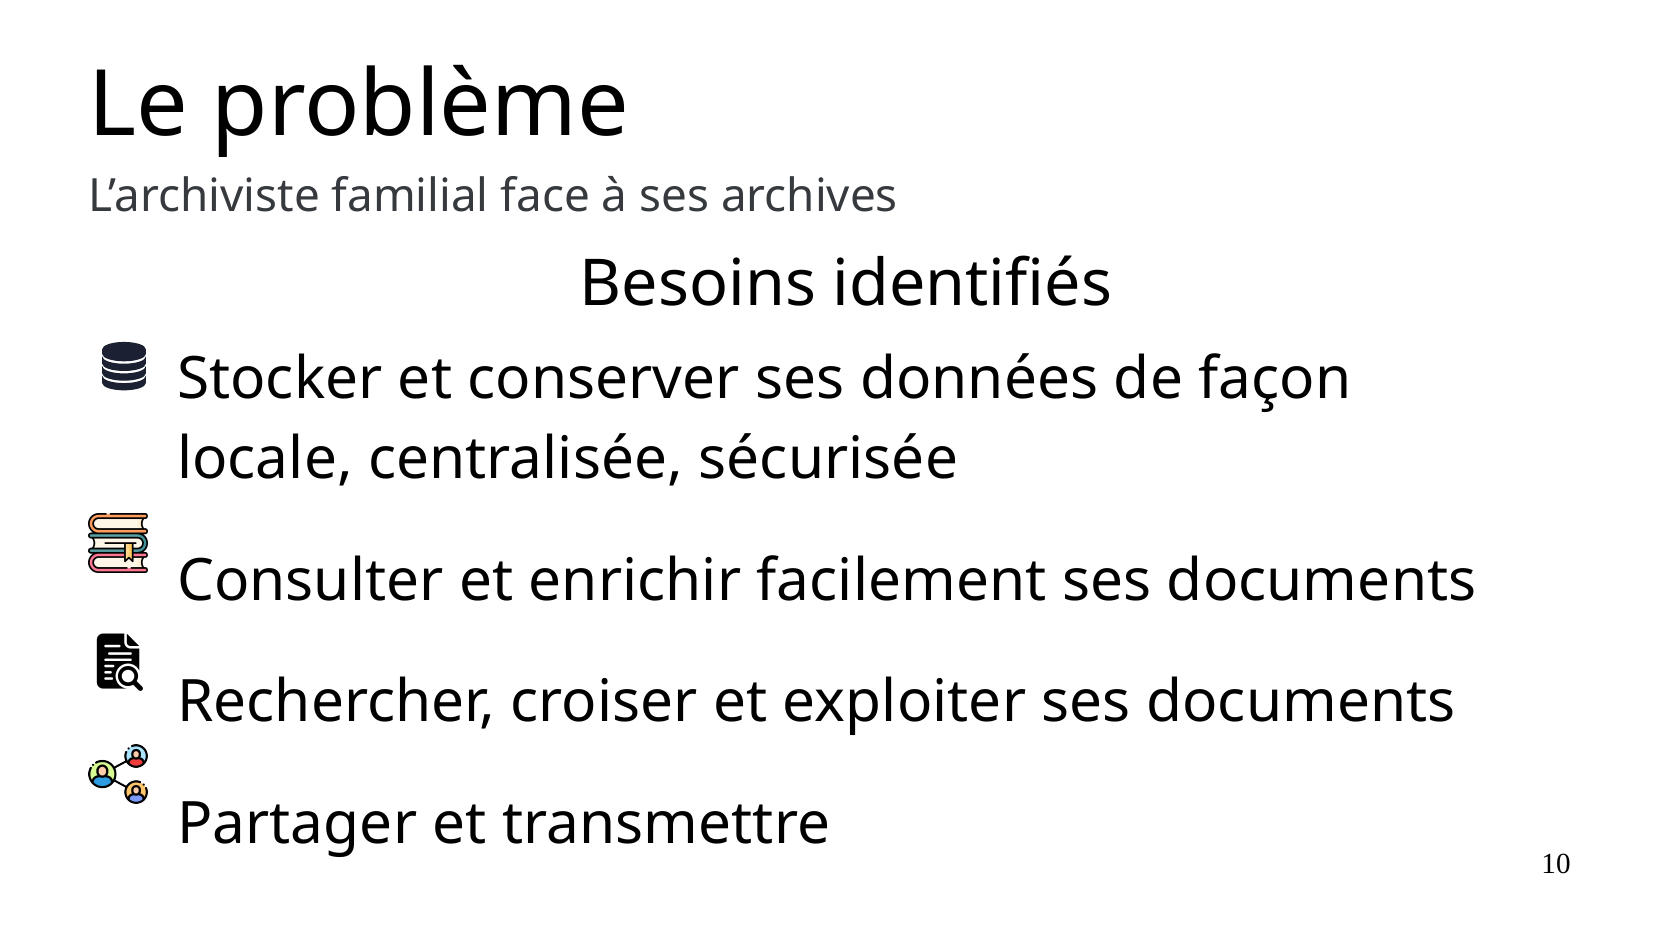

# Le problème L’archiviste familial face à ses archives
Besoins identifiés
Stocker et conserver ses données de façon locale, centralisée, sécurisée
Consulter et enrichir facilement ses documents
Rechercher, croiser et exploiter ses documents
Partager et transmettre
10